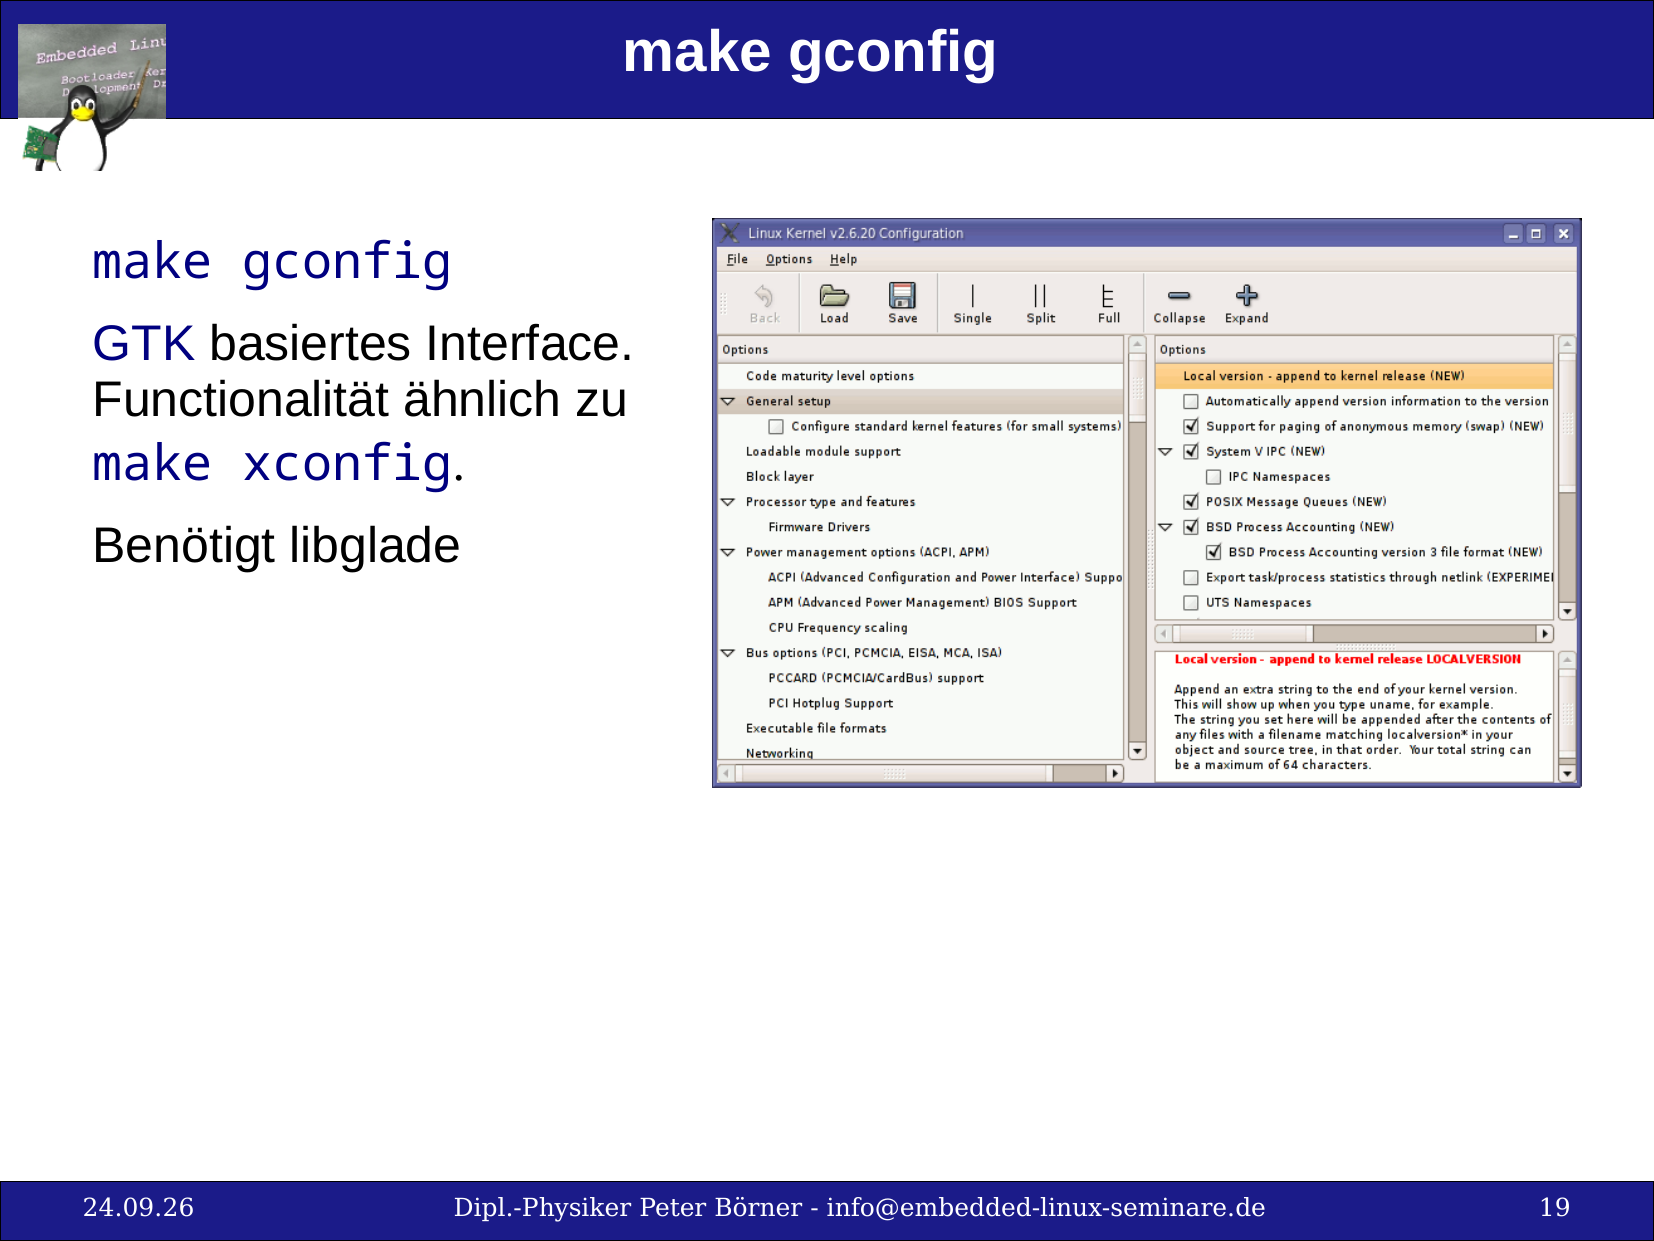

# make gconfig
make gconfig
GTK basiertes Interface. Functionalität ähnlich zu make xconfig.
Benötigt libglade
 Dipl.-Physiker Peter Börner - info@embedded-linux-seminare.de
19